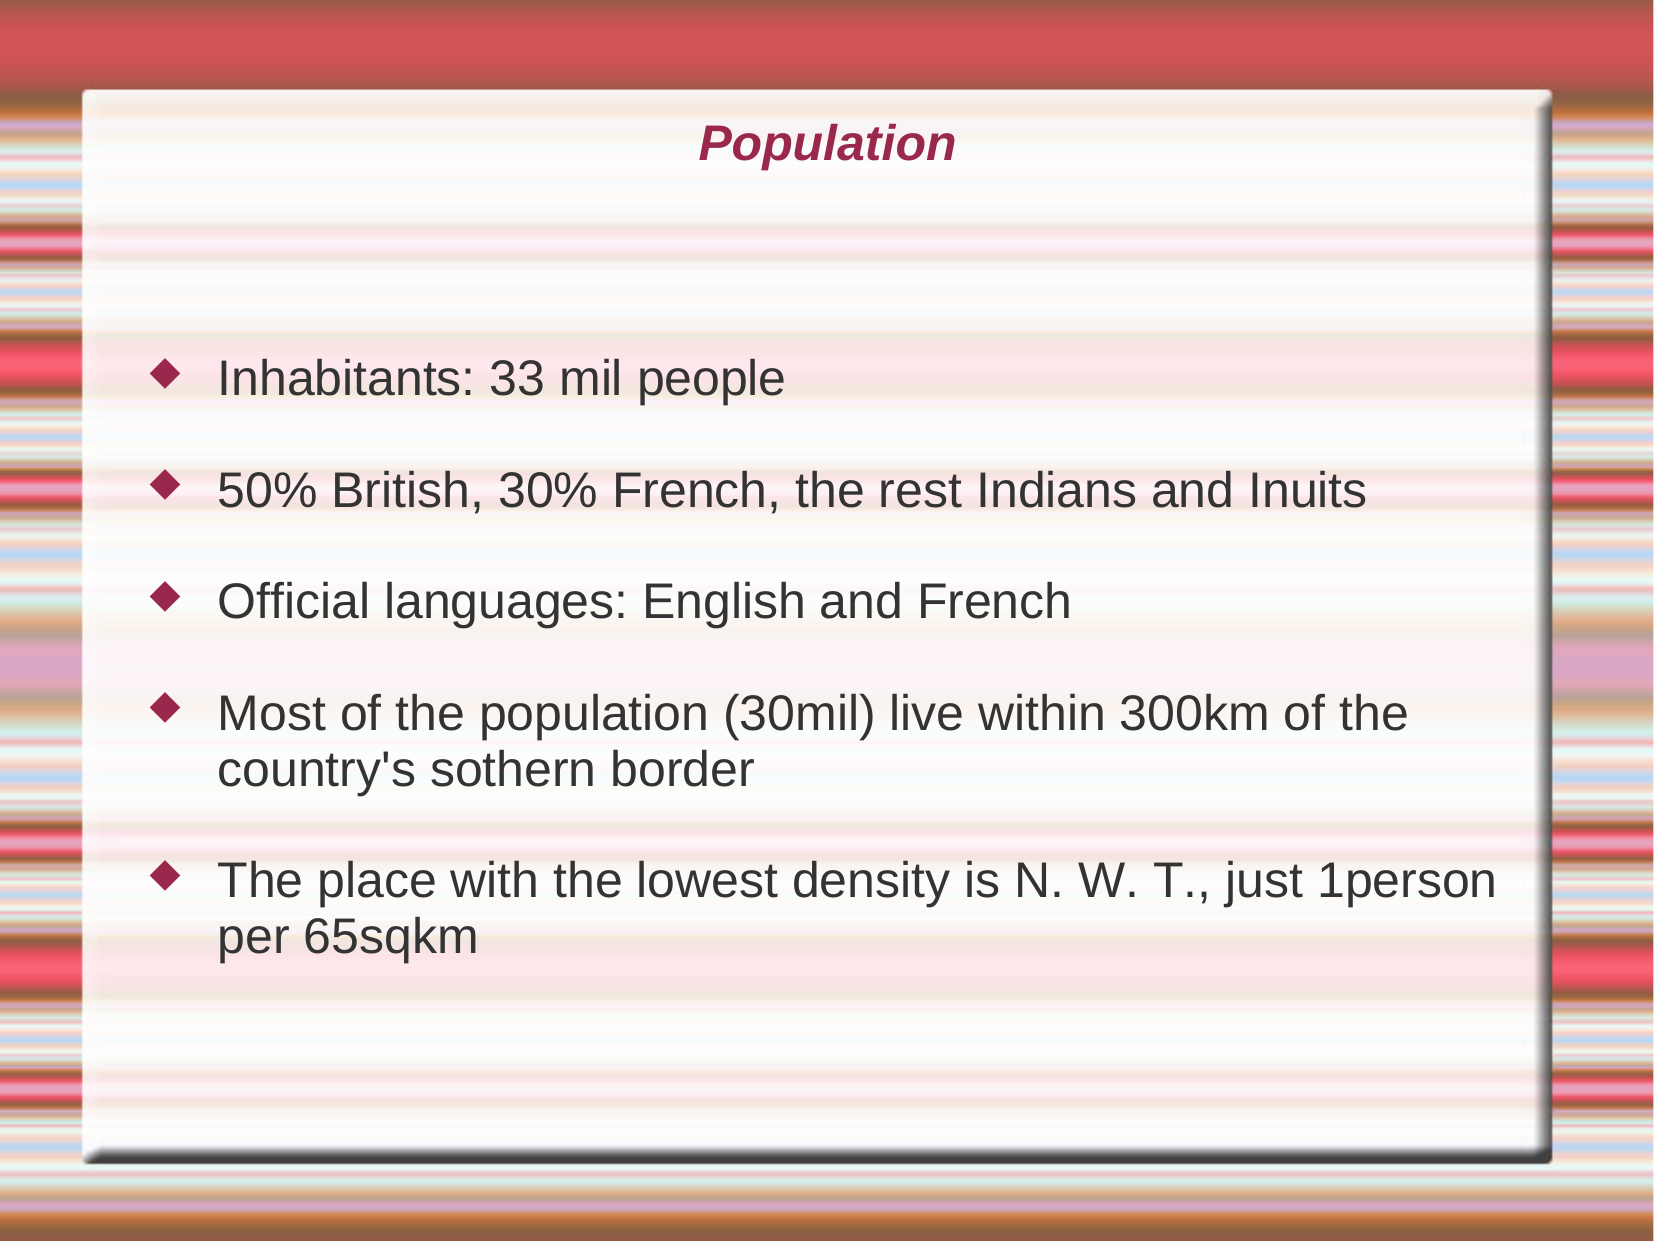

# Population
Inhabitants: 33 mil people
50% British, 30% French, the rest Indians and Inuits
Official languages: English and French
Most of the population (30mil) live within 300km of the country's sothern border
The place with the lowest density is N. W. T., just 1person per 65sqkm